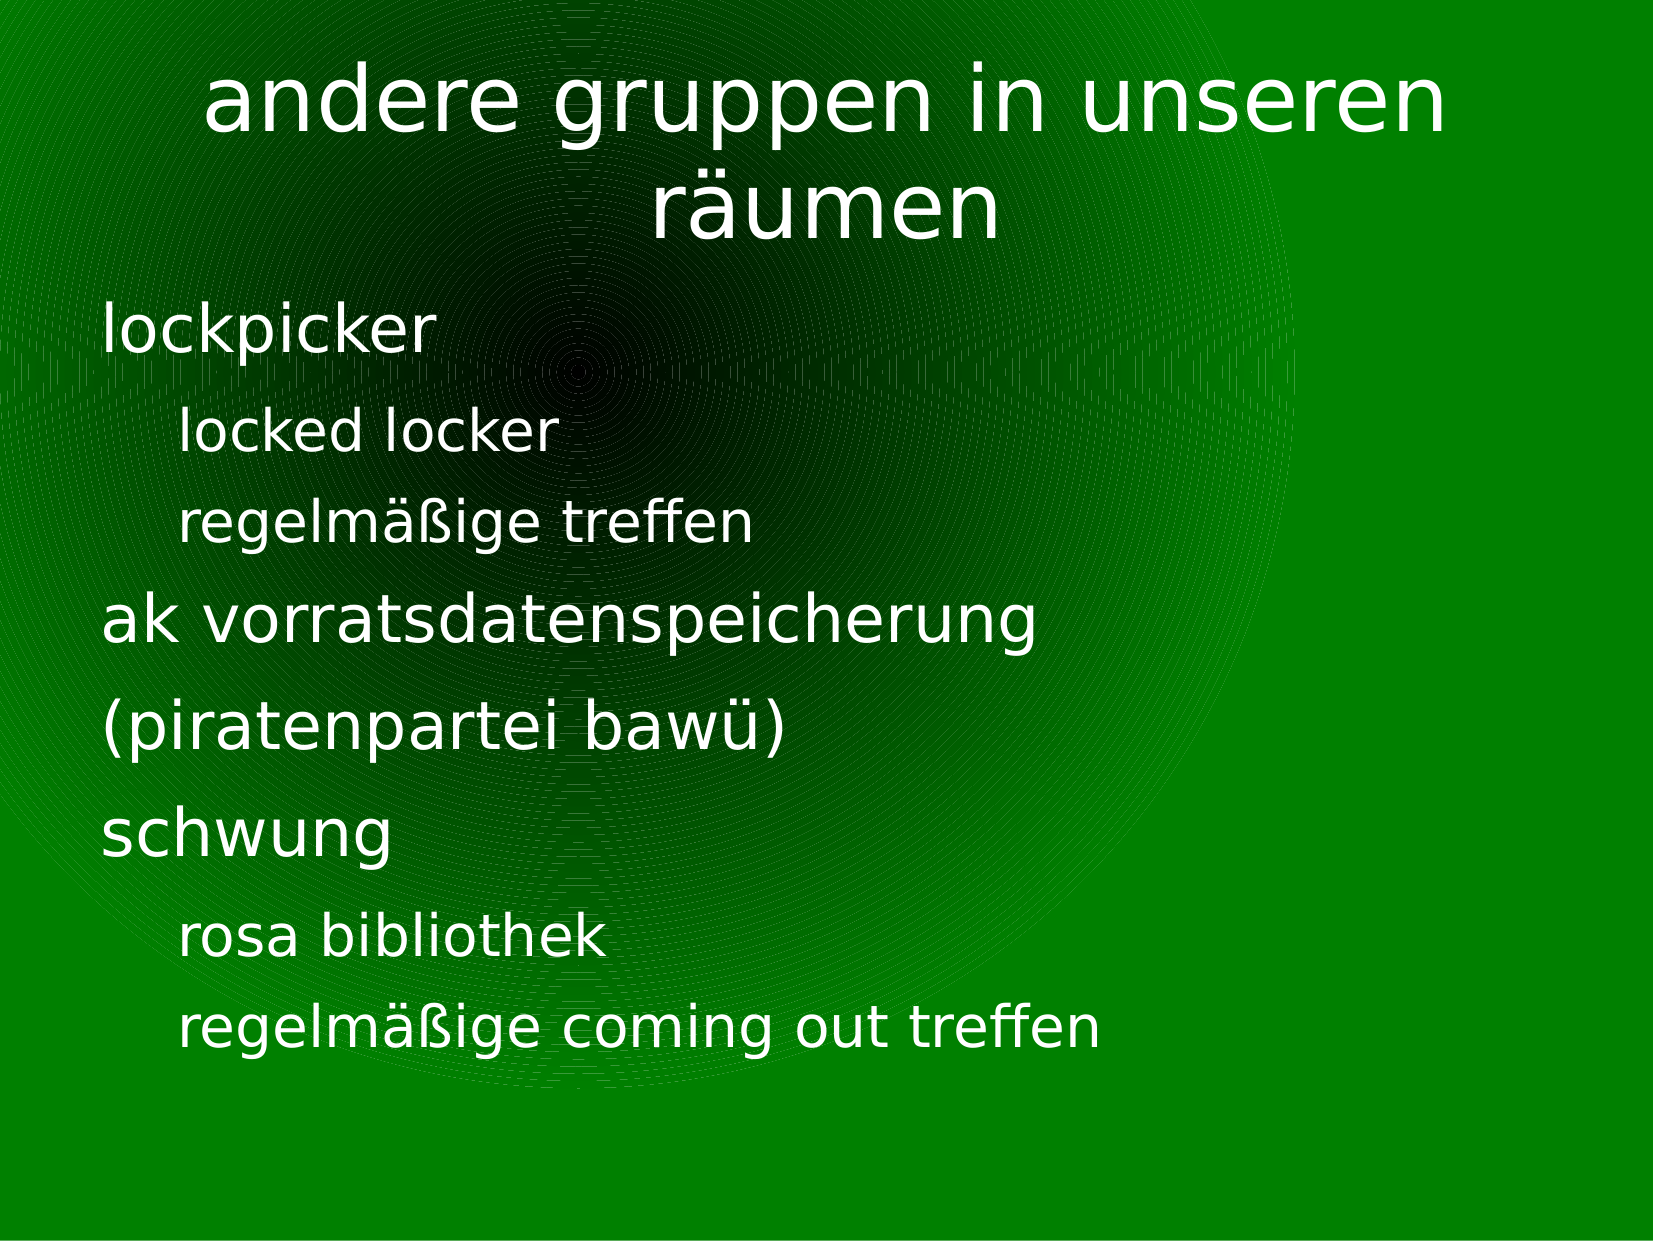

# andere gruppen in unseren räumen
lockpicker
locked locker
regelmäßige treffen
ak vorratsdatenspeicherung
(piratenpartei bawü)
schwung
rosa bibliothek
regelmäßige coming out treffen